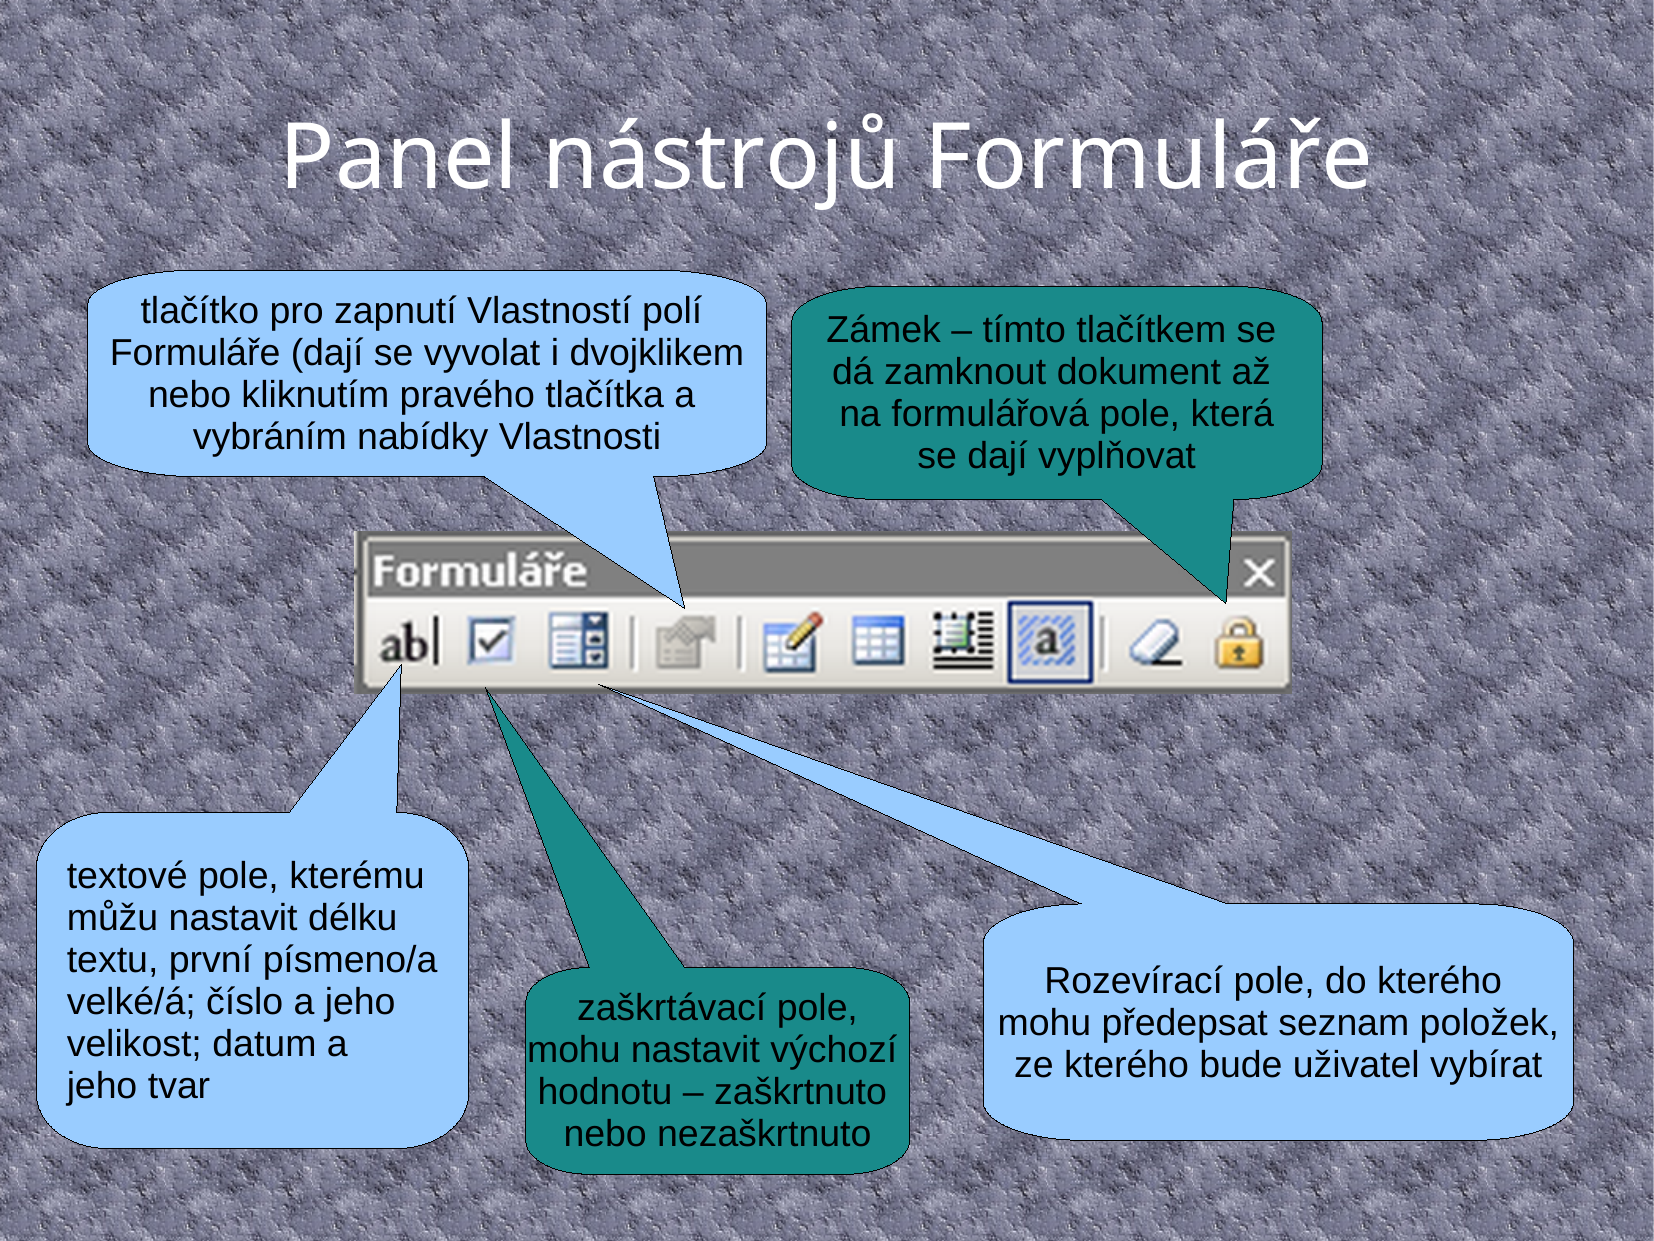

# Panel nástrojů Formuláře
tlačítko pro zapnutí Vlastností polí
Formuláře (dají se vyvolat i dvojklikem
nebo kliknutím pravého tlačítka a
vybráním nabídky Vlastnosti
Zámek – tímto tlačítkem se
dá zamknout dokument až
na formulářová pole, která
se dají vyplňovat
textové pole, kterému
můžu nastavit délku
textu, první písmeno/a
velké/á; číslo a jeho
velikost; datum a
jeho tvar
Rozevírací pole, do kterého
mohu předepsat seznam položek,
ze kterého bude uživatel vybírat
zaškrtávací pole,
mohu nastavit výchozí
hodnotu – zaškrtnuto
nebo nezaškrtnuto